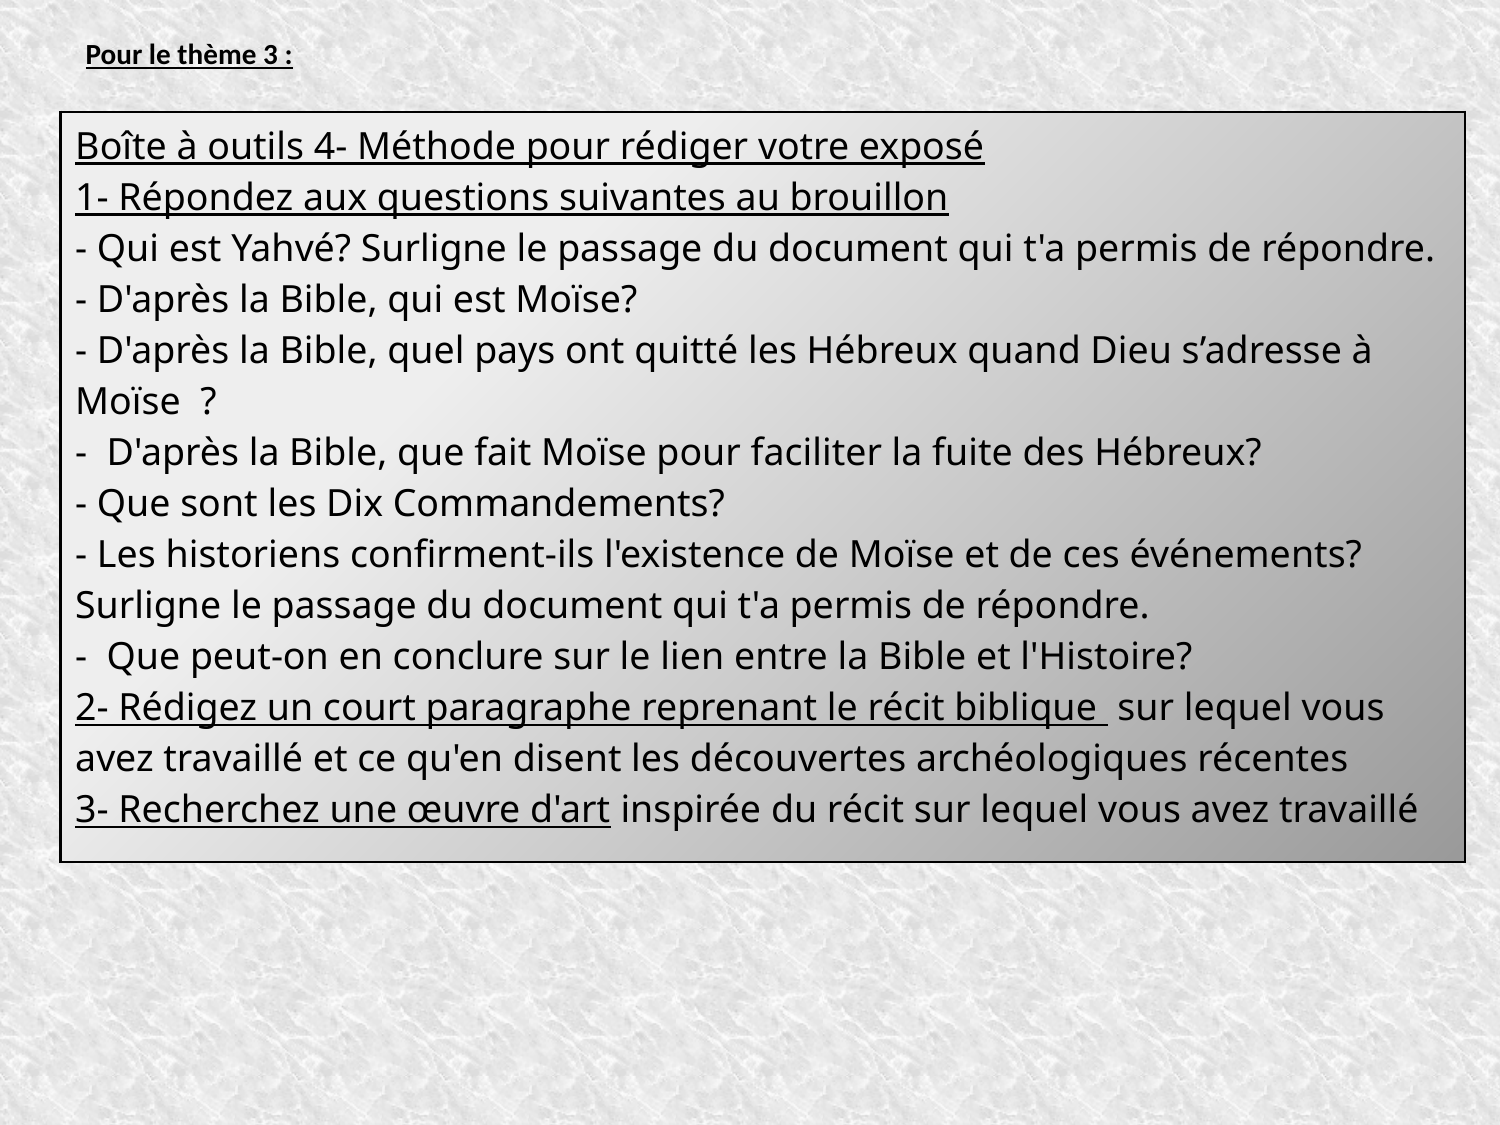

Pour le thème 3 :
| Boîte à outils 4- Méthode pour rédiger votre exposé 1- Répondez aux questions suivantes au brouillon - Qui est Yahvé? Surligne le passage du document qui t'a permis de répondre. - D'après la Bible, qui est Moïse? - D'après la Bible, quel pays ont quitté les Hébreux quand Dieu s’adresse à Moïse  ? - D'après la Bible, que fait Moïse pour faciliter la fuite des Hébreux? - Que sont les Dix Commandements? - Les historiens confirment-ils l'existence de Moïse et de ces événements? Surligne le passage du document qui t'a permis de répondre. - Que peut-on en conclure sur le lien entre la Bible et l'Histoire? 2- Rédigez un court paragraphe reprenant le récit biblique sur lequel vous avez travaillé et ce qu'en disent les découvertes archéologiques récentes 3- Recherchez une œuvre d'art inspirée du récit sur lequel vous avez travaillé |
| --- |